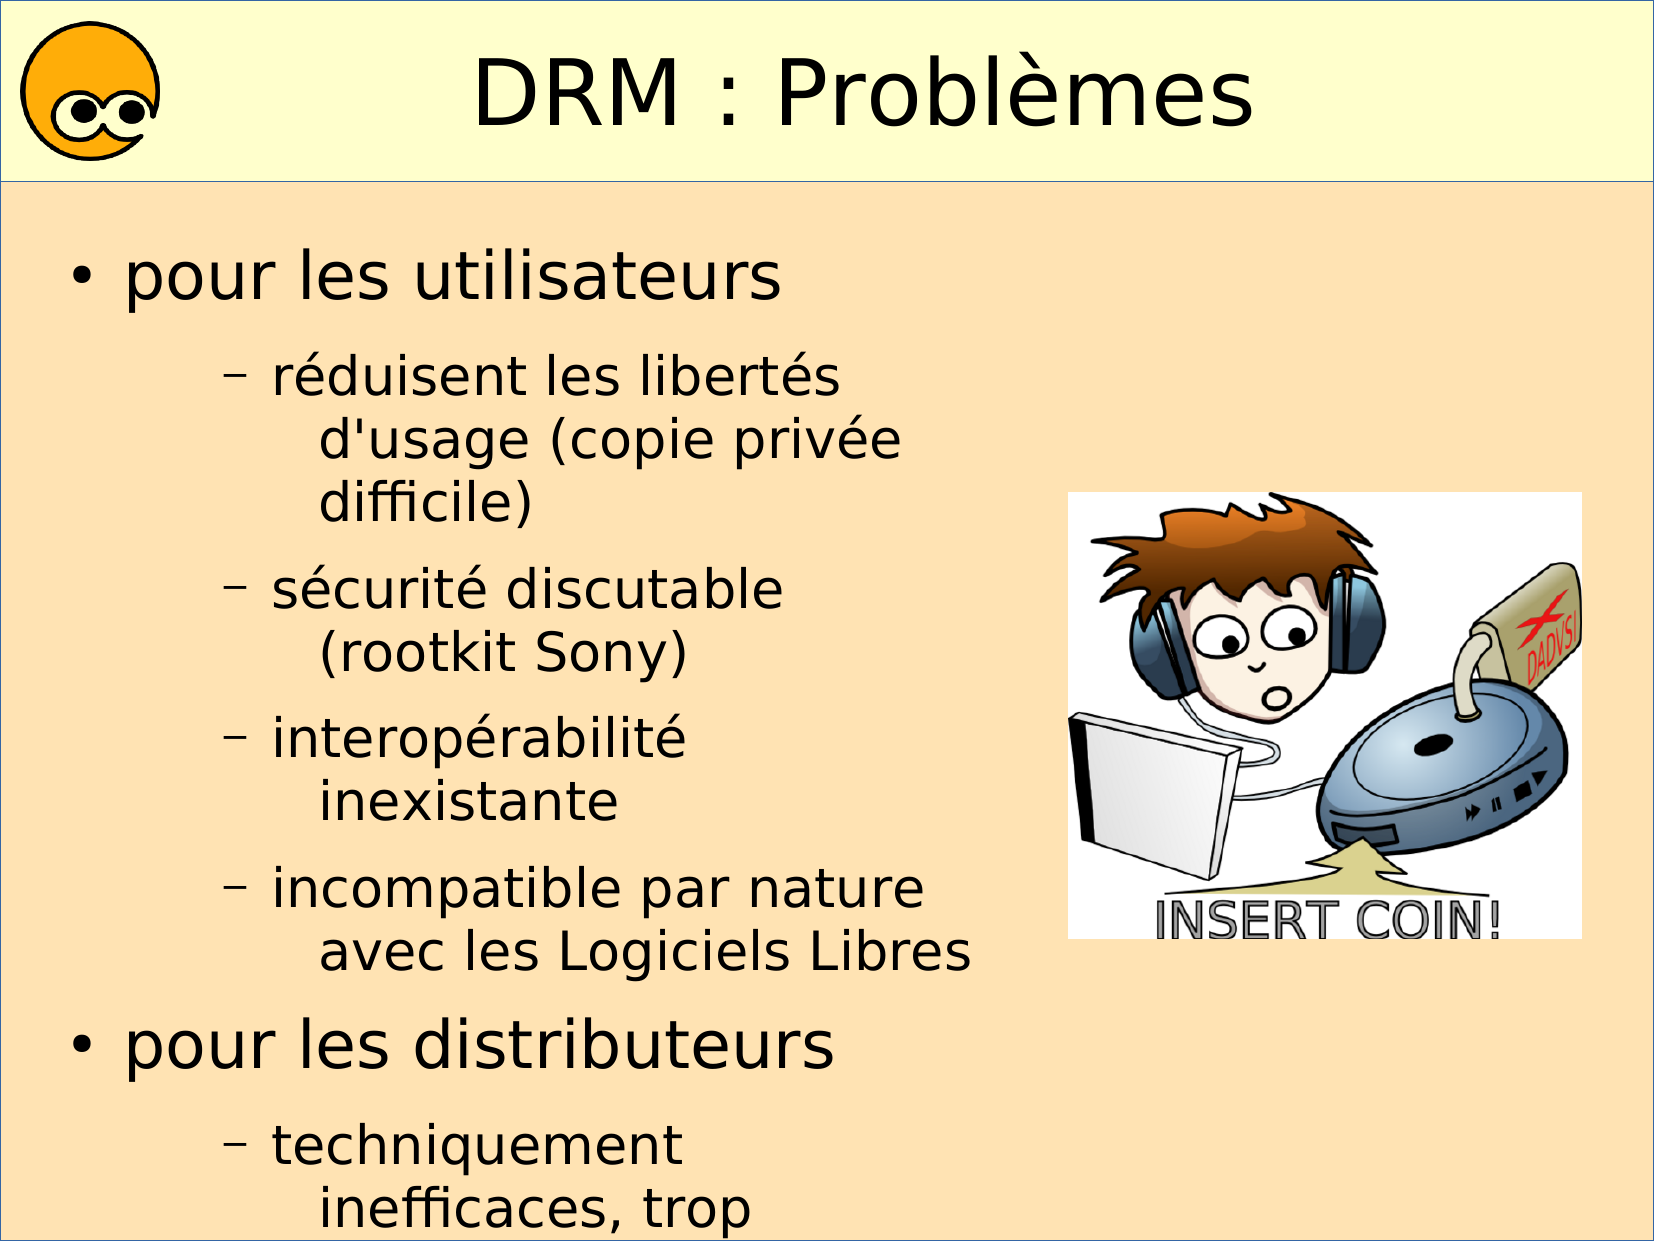

# DRM : Problèmes
pour les utilisateurs
réduisent les libertés d'usage (copie privée difficile)
sécurité discutable (rootkit Sony)
interopérabilité inexistante
incompatible par nature avec les Logiciels Libres
pour les distributeurs
techniquement inefficaces, trop facilement contournés et contournables